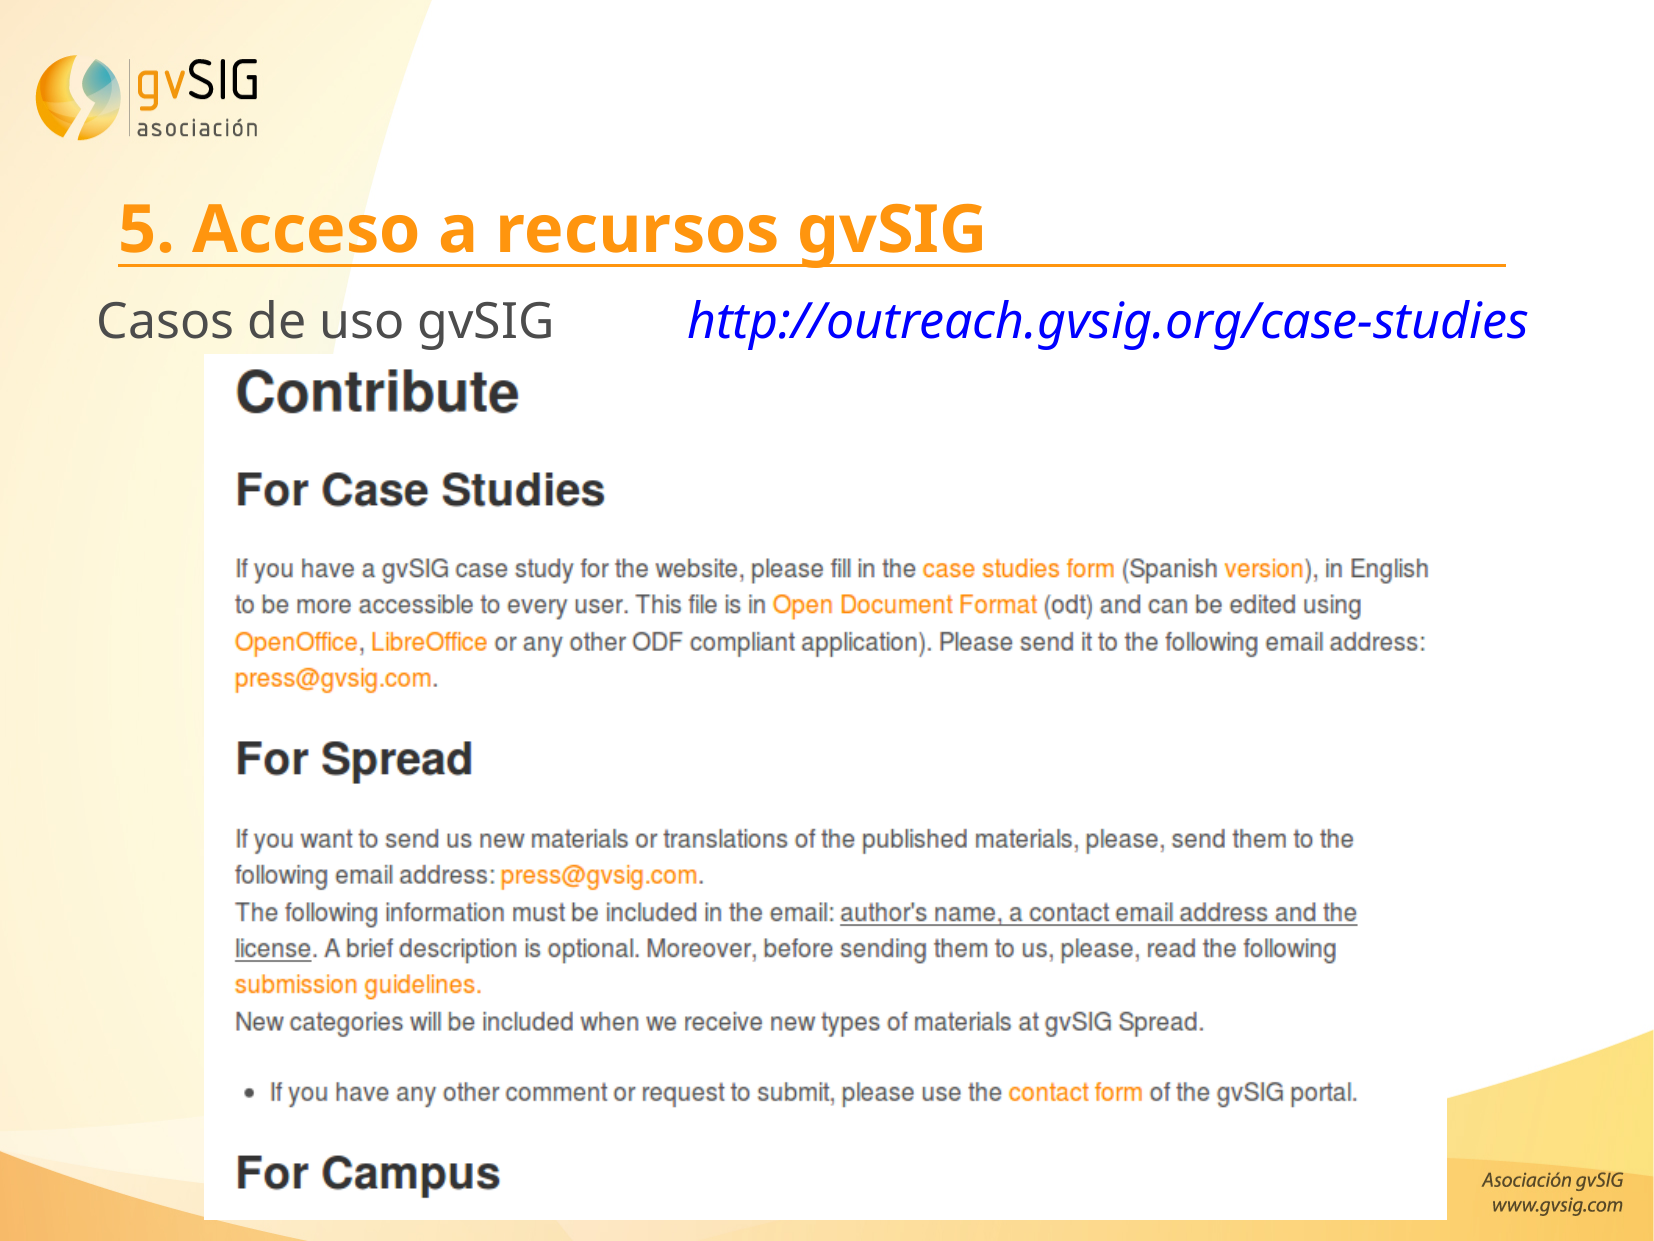

# 5. Acceso a recursos gvSIG
Casos de uso gvSIG 		http://outreach.gvsig.org/case-studies